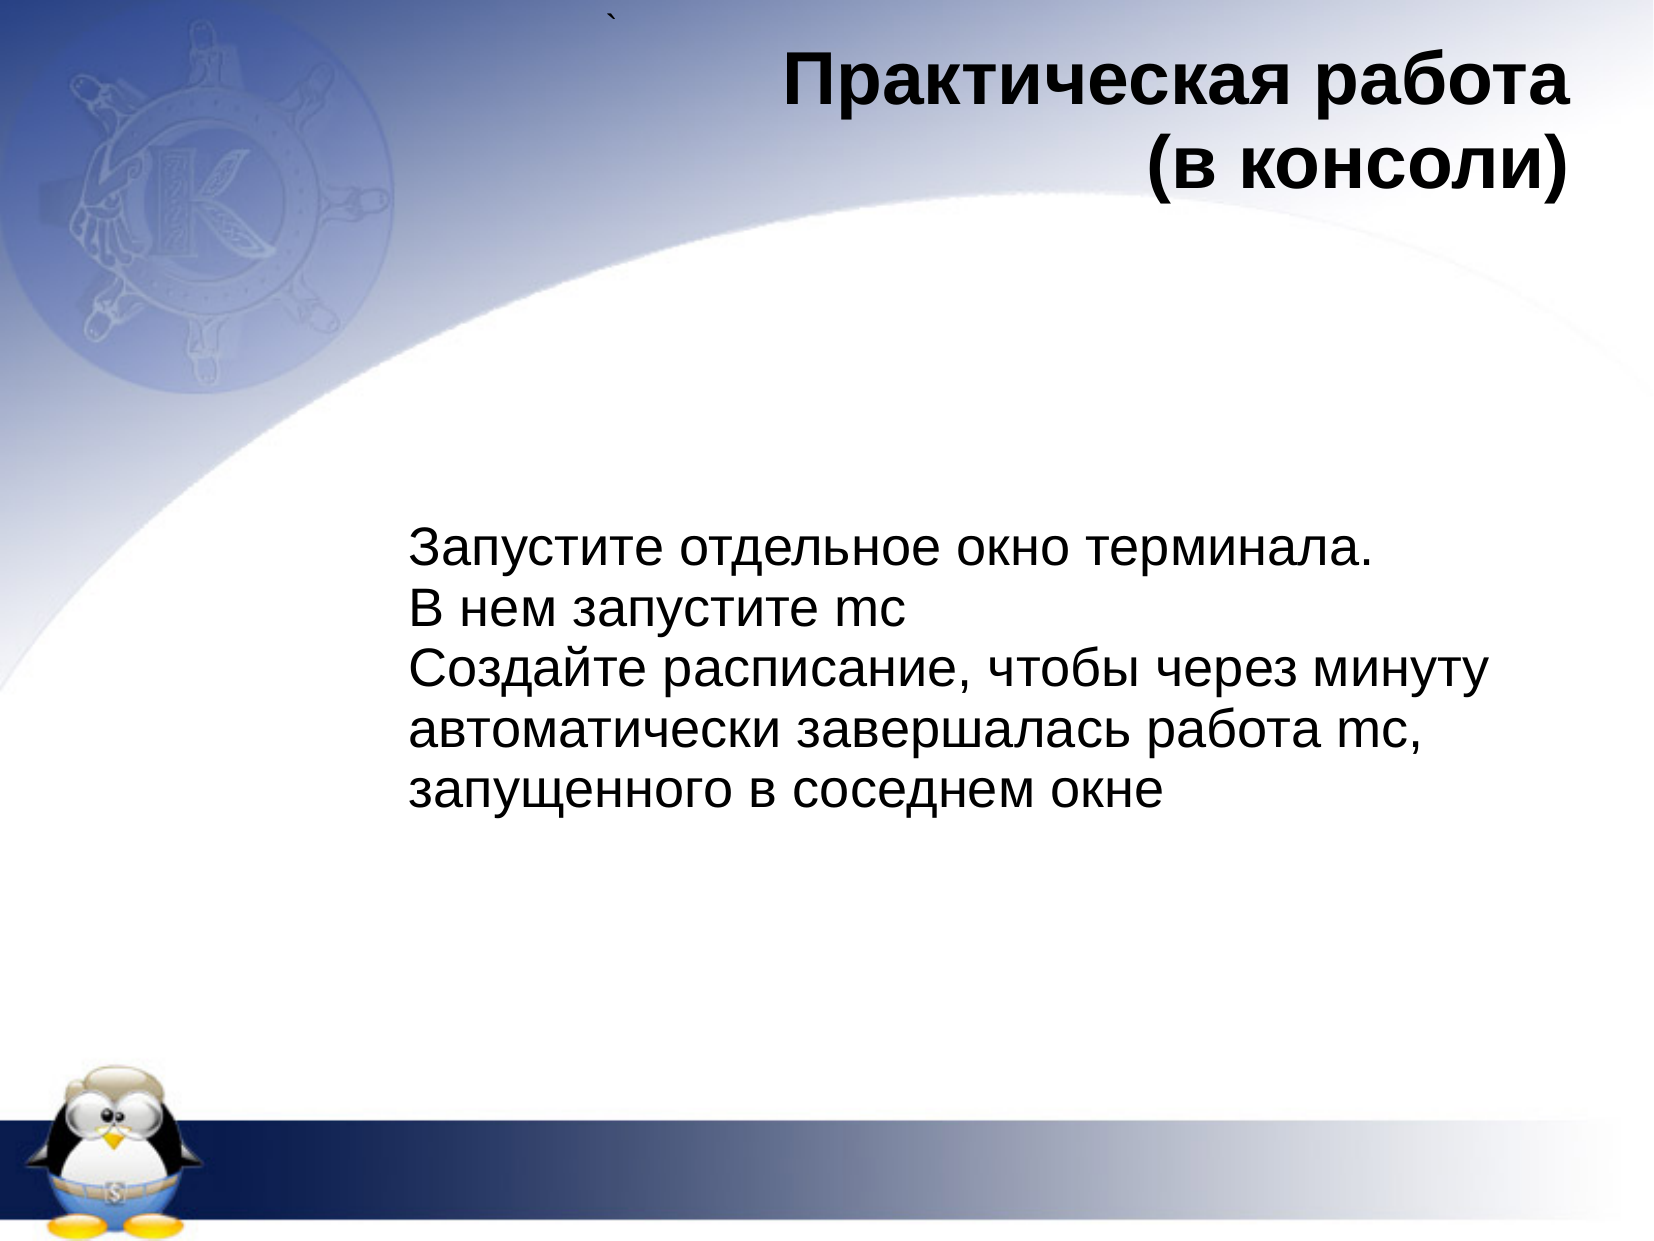

`
Практическая работа
(в консоли)
Запустите отдельное окно терминала.
В нем запустите mc
Создайте расписание, чтобы через минуту
автоматически завершалась работа mc,
запущенного в соседнем окне